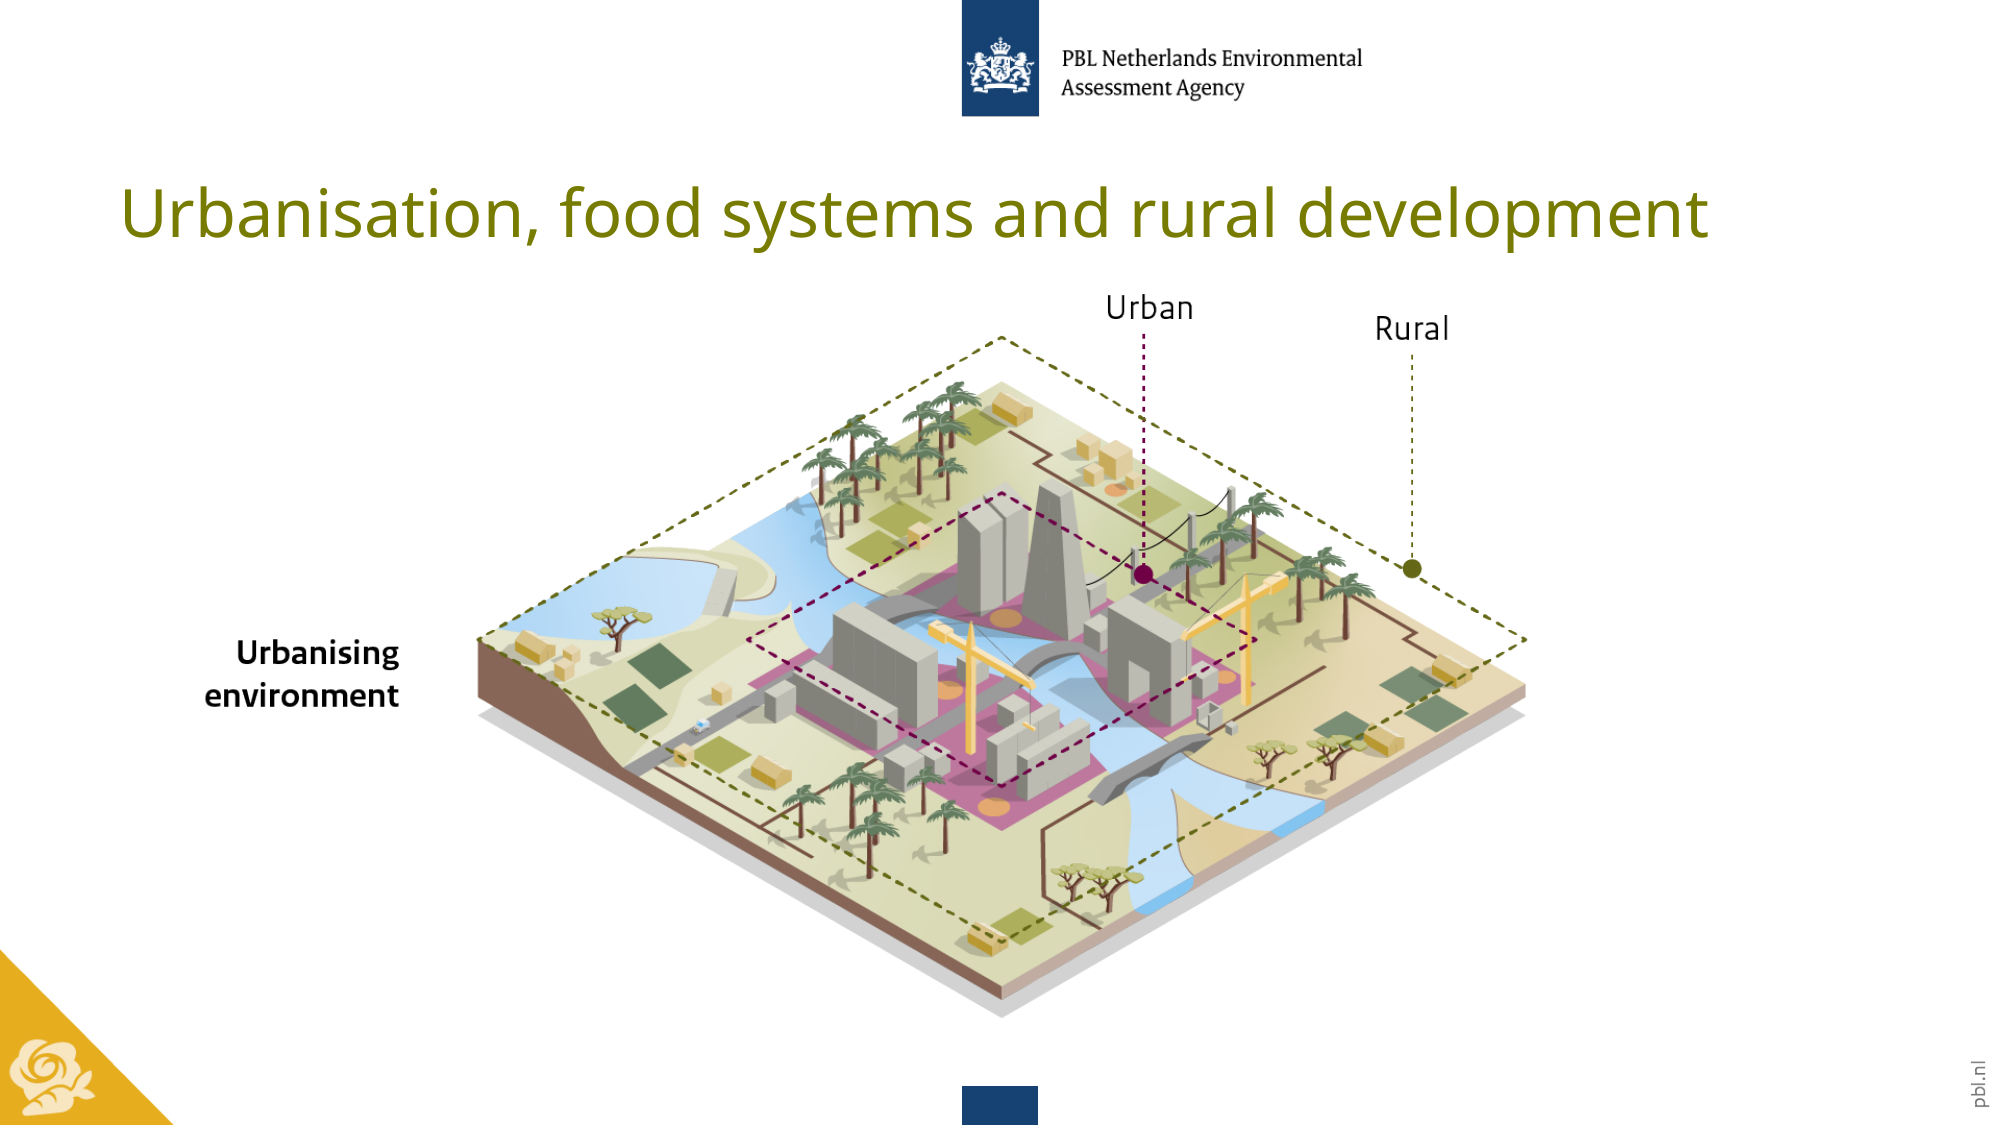

# Urbanisation, food systems and rural development